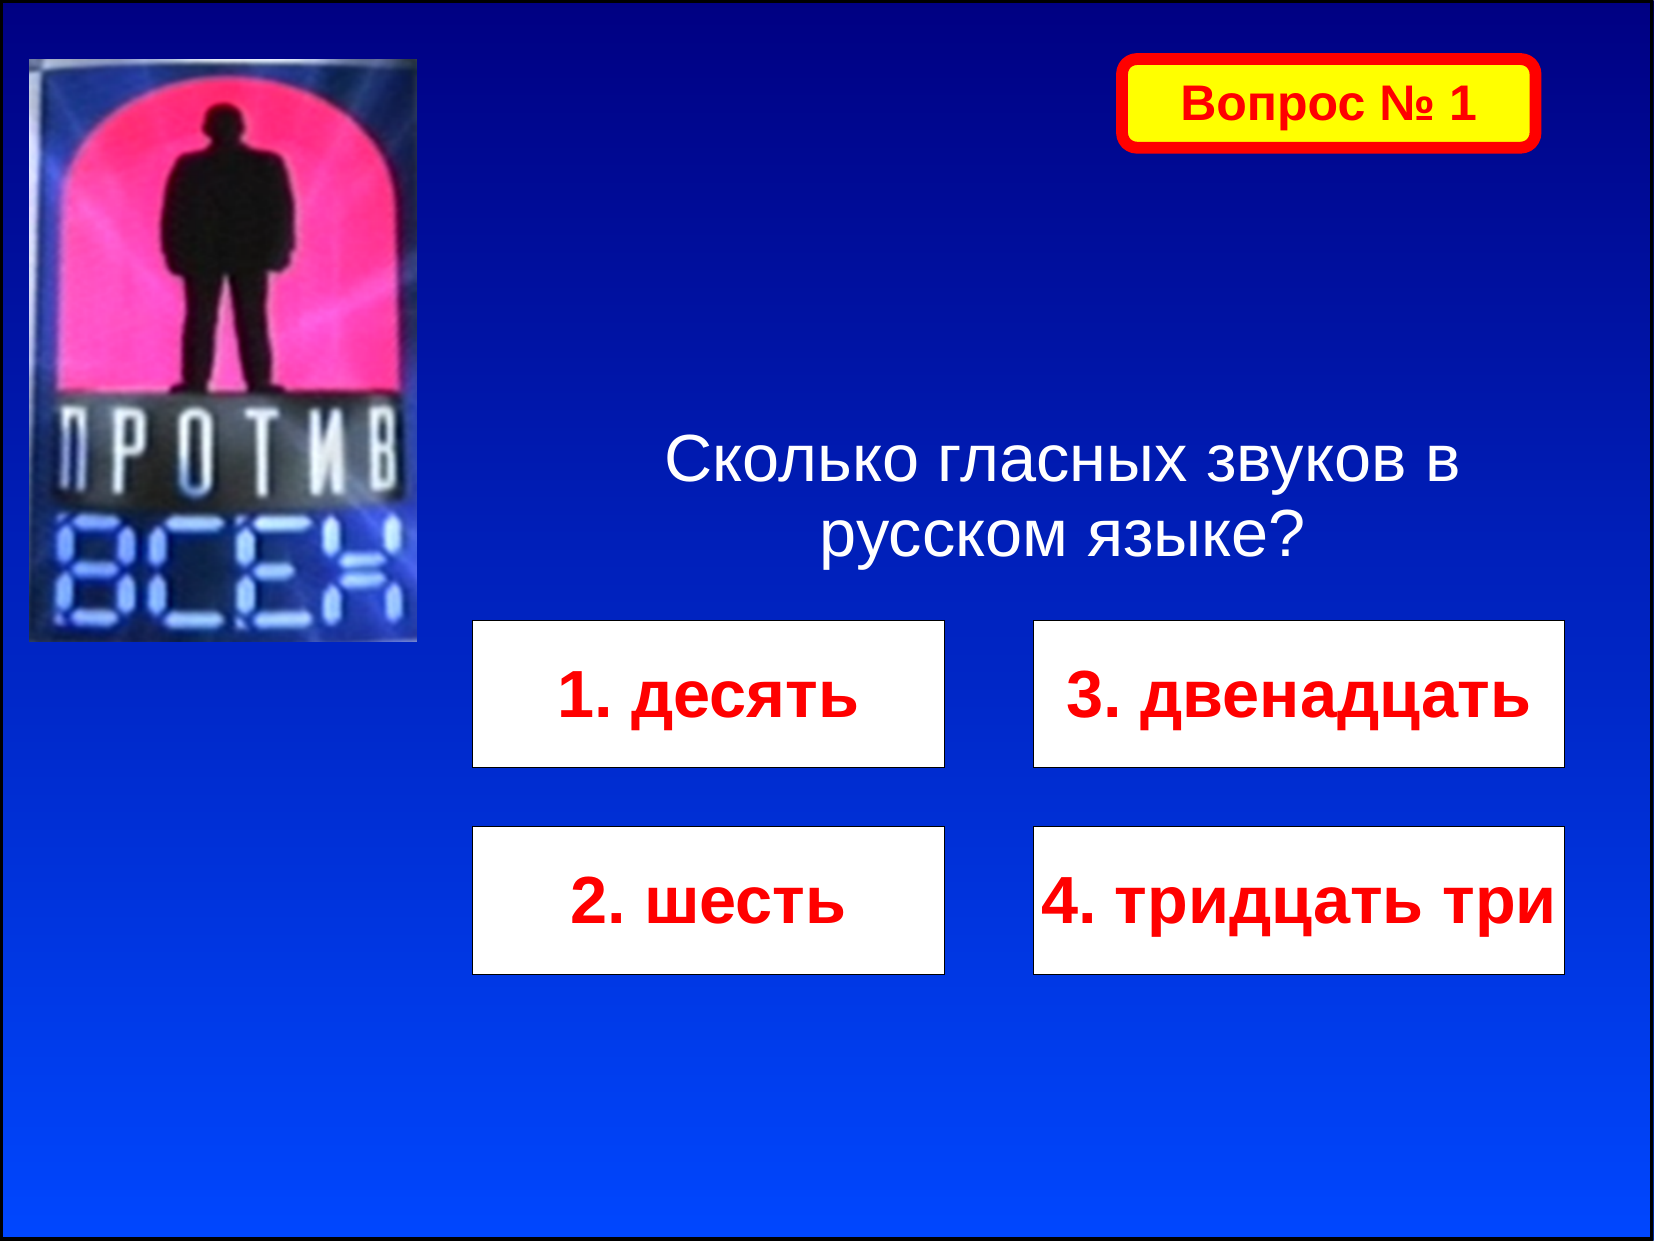

Вопрос № 1
Сколько гласных звуков в русском языке?
1. десять
3. двенадцать
2. шесть
4. тридцать три